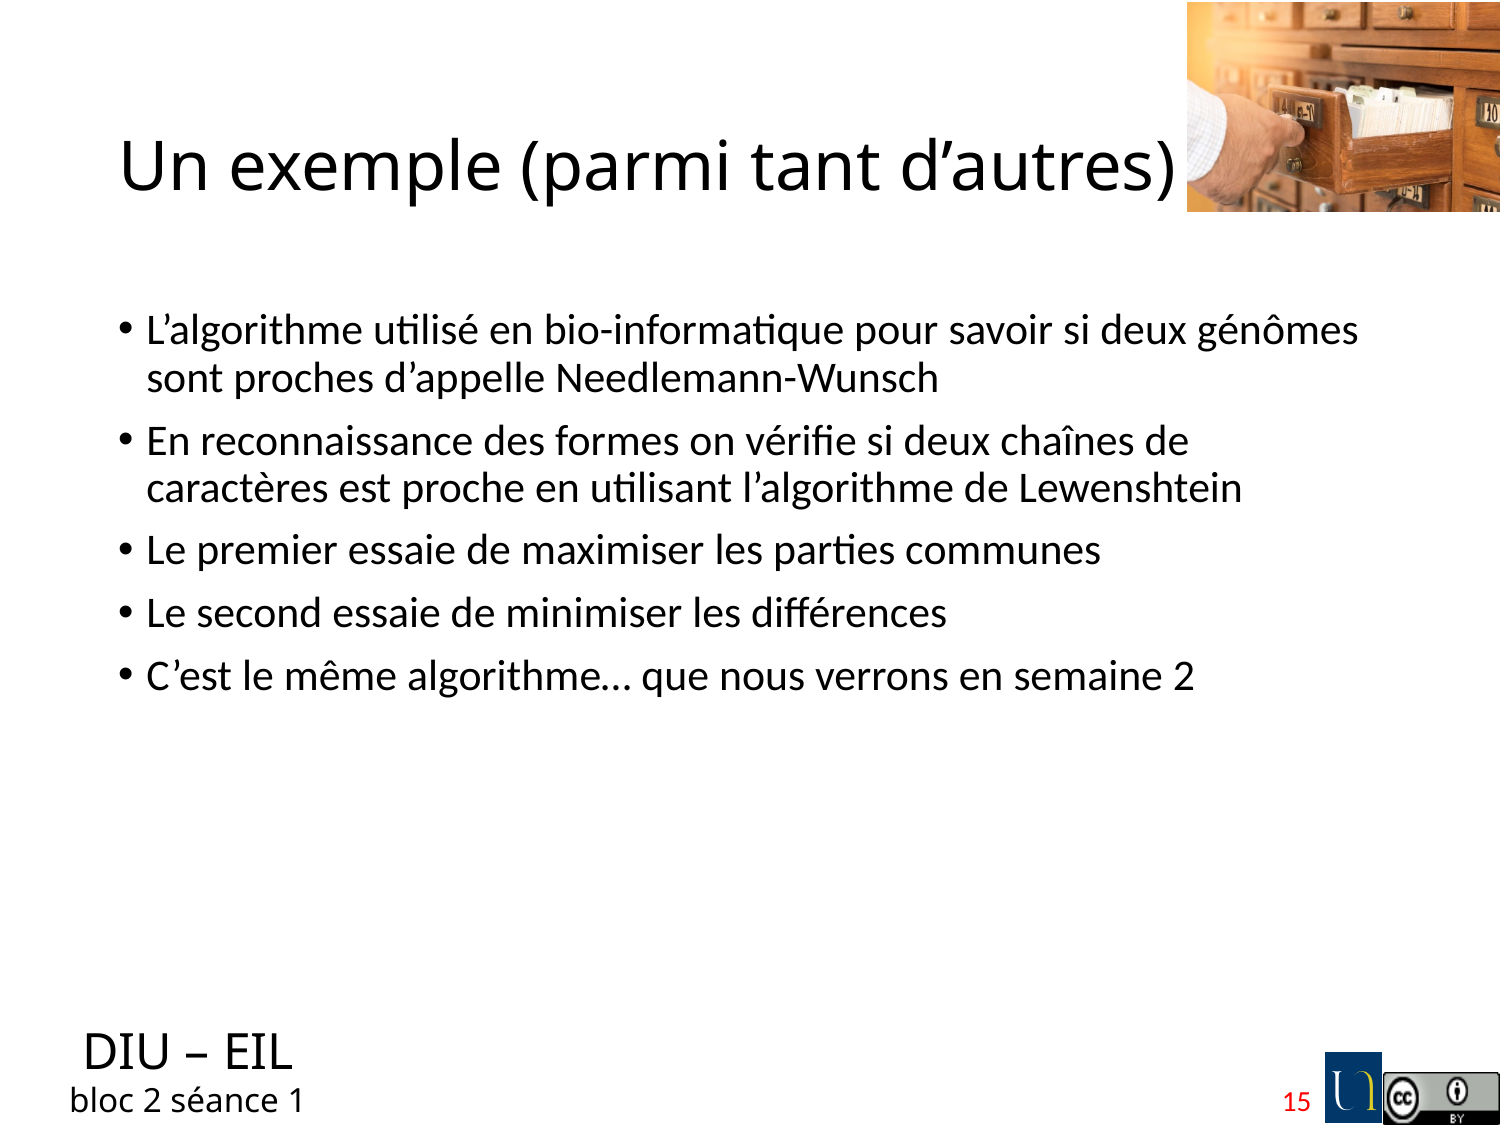

# Un exemple (parmi tant d’autres)
L’algorithme utilisé en bio-informatique pour savoir si deux génômes sont proches d’appelle Needlemann-Wunsch
En reconnaissance des formes on vérifie si deux chaînes de caractères est proche en utilisant l’algorithme de Lewenshtein
Le premier essaie de maximiser les parties communes
Le second essaie de minimiser les différences
C’est le même algorithme… que nous verrons en semaine 2